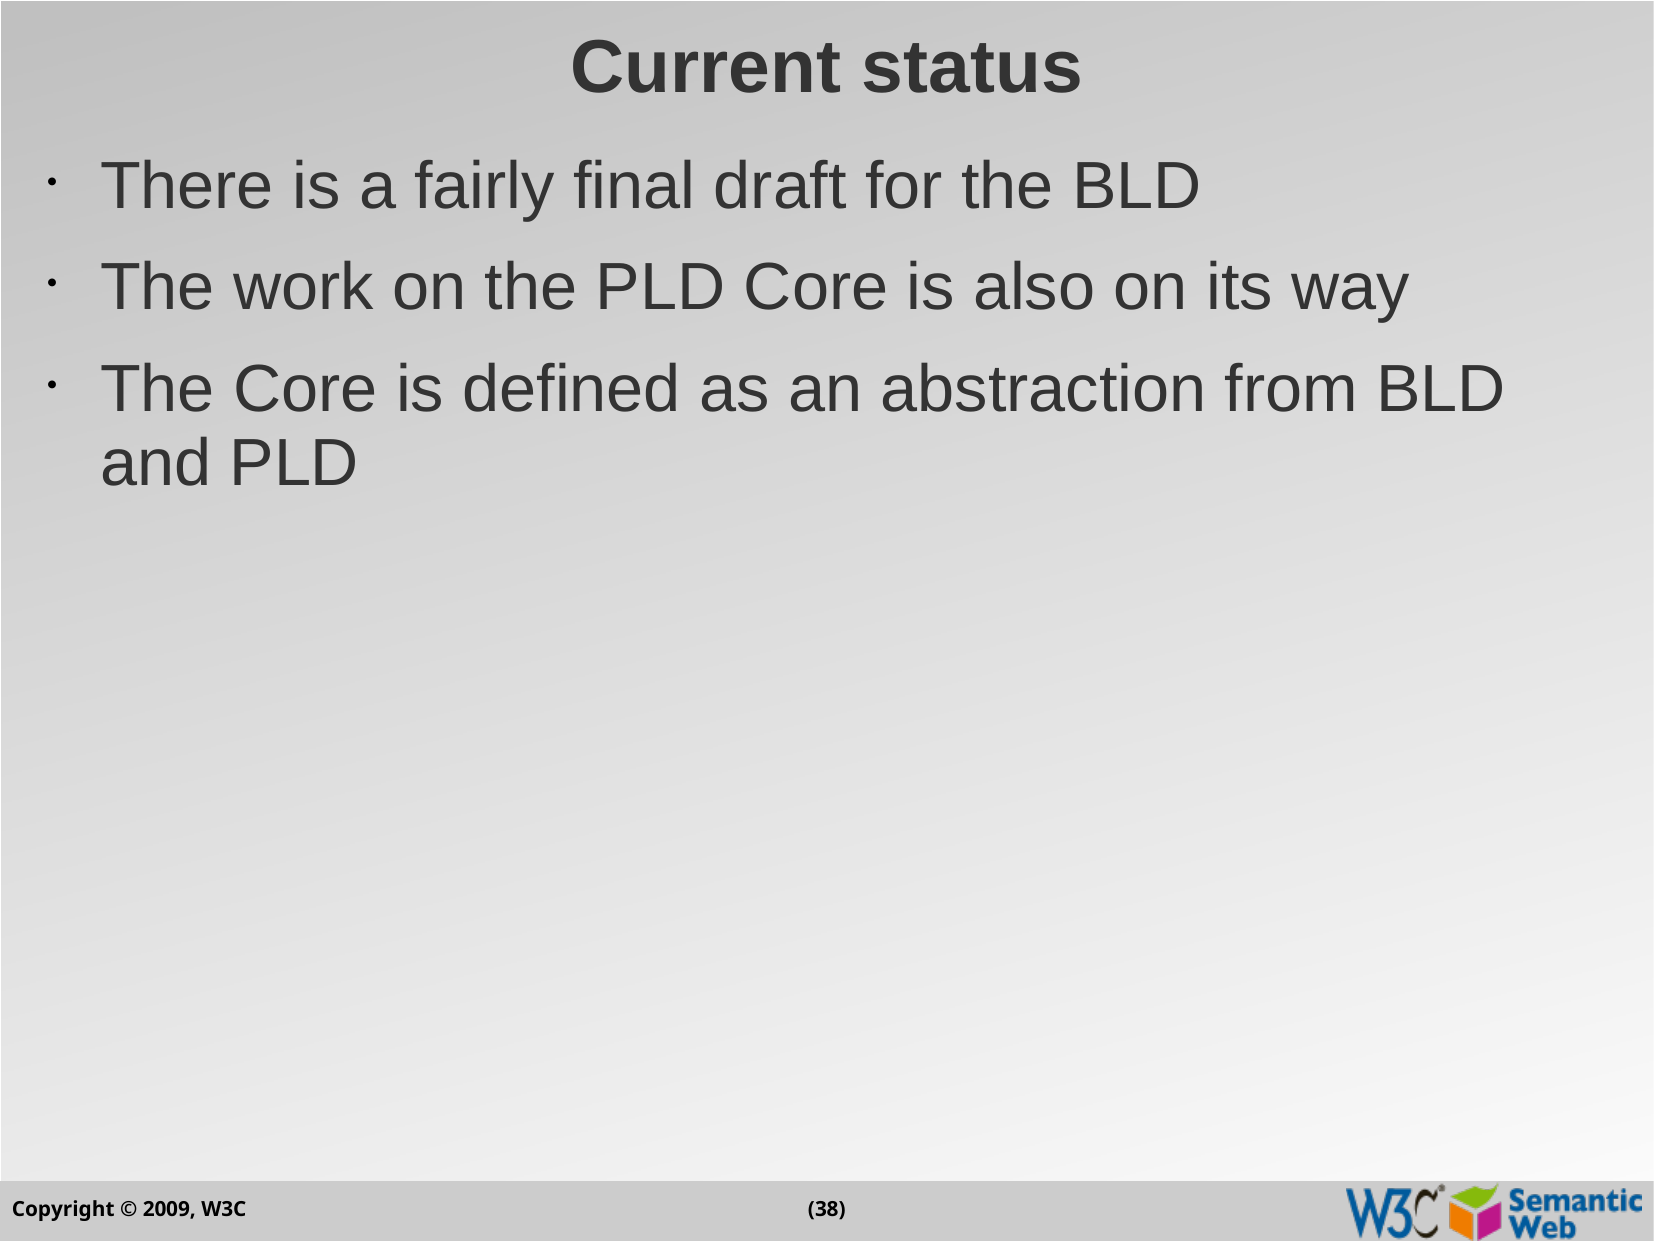

# Current status
There is a fairly final draft for the BLD
The work on the PLD Core is also on its way
The Core is defined as an abstraction from BLD and PLD